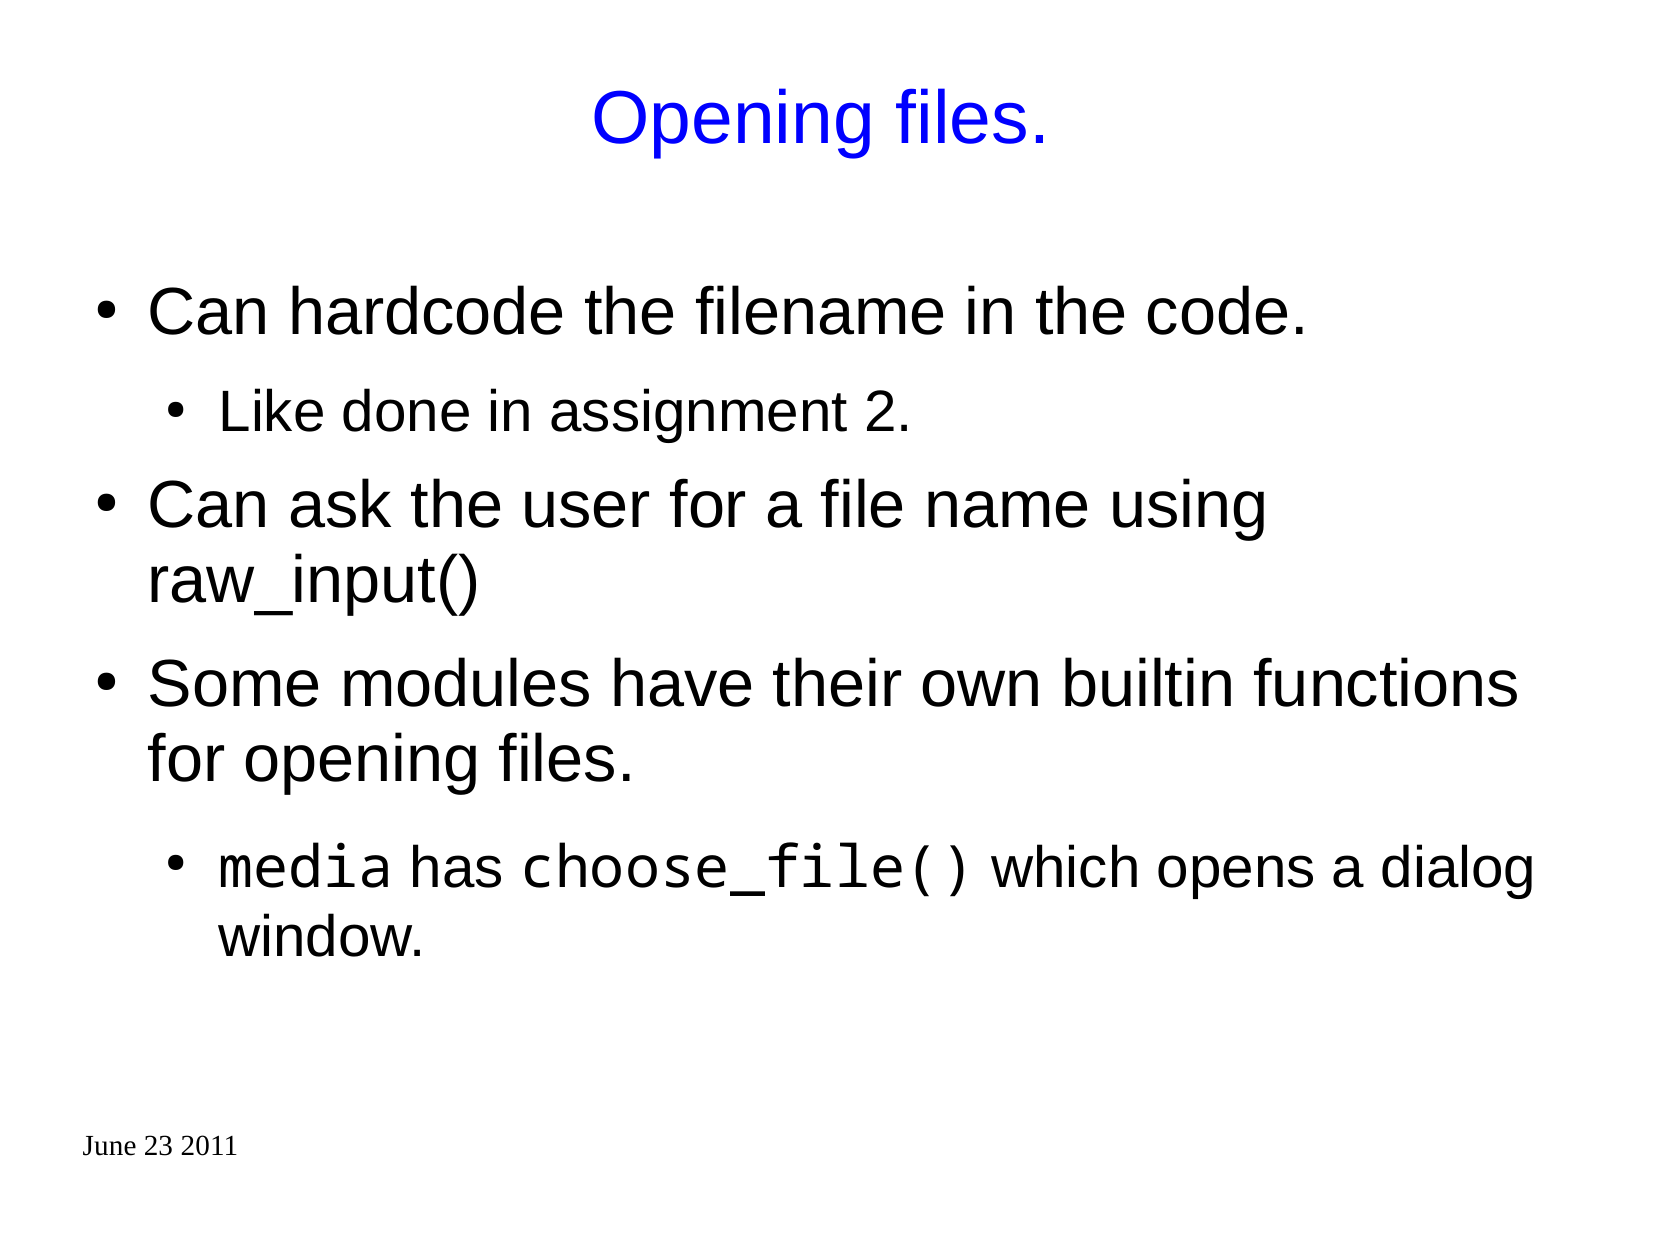

# Opening files.
Can hardcode the filename in the code.
Like done in assignment 2.
Can ask the user for a file name using raw_input()
Some modules have their own builtin functions for opening files.
media has choose_file() which opens a dialog window.
June 23 2011